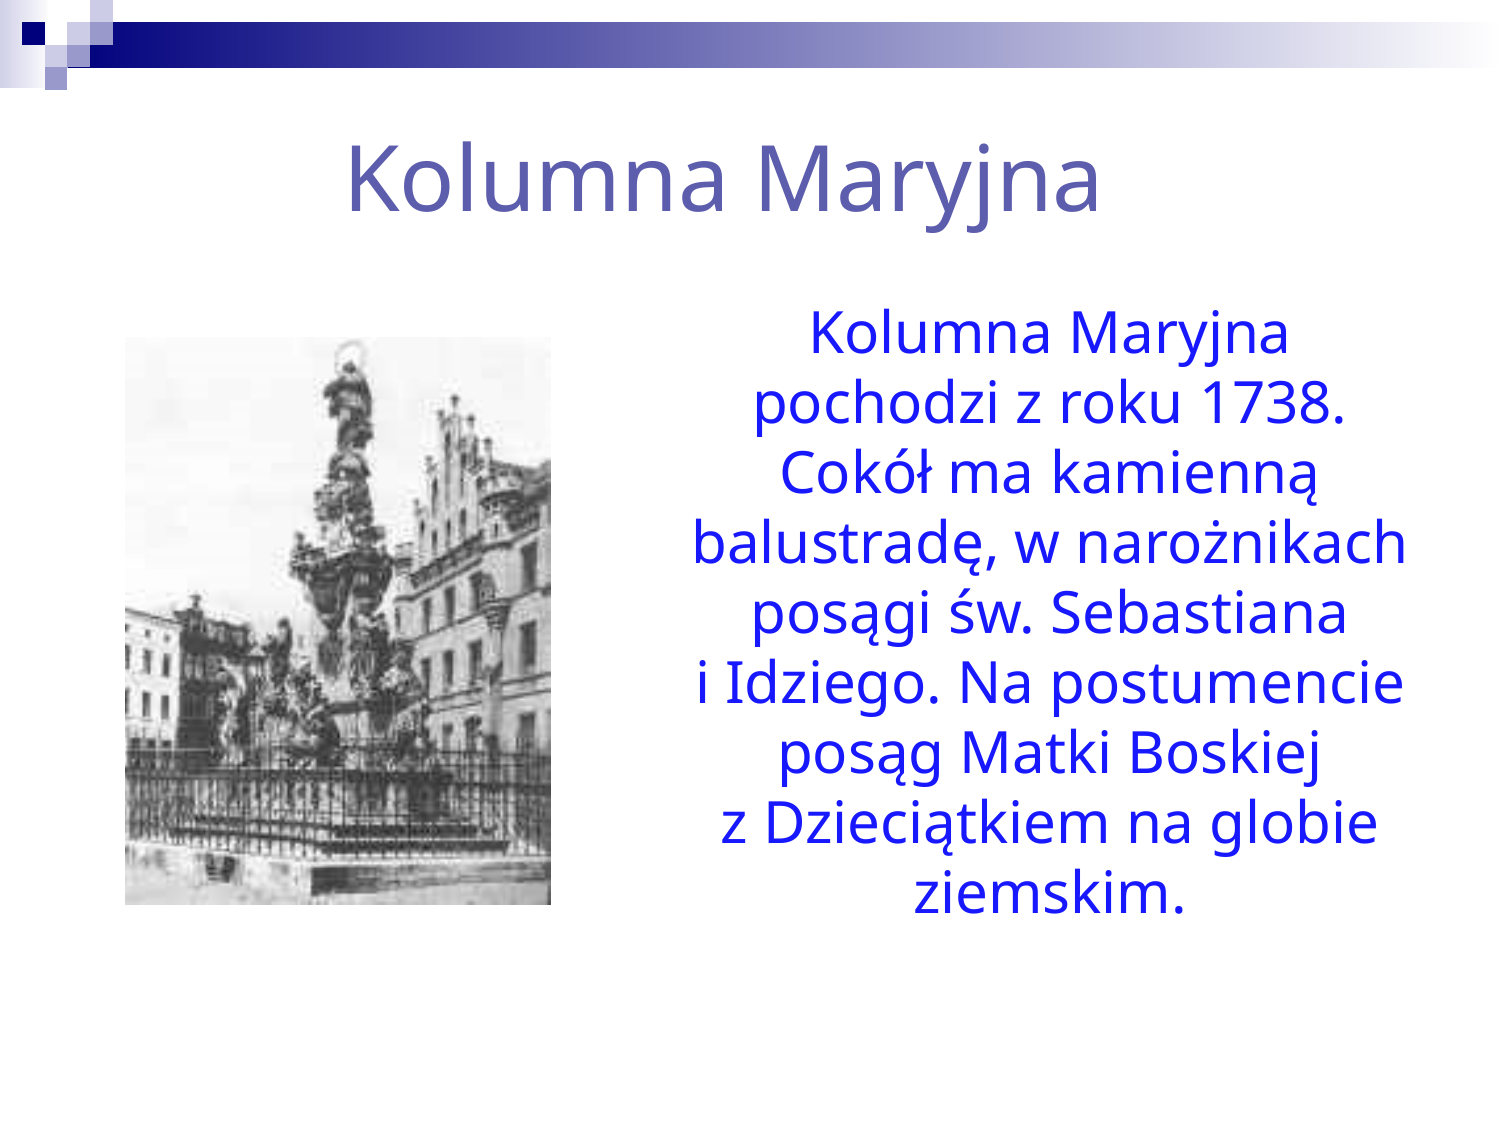

Kolumna Maryjna
Kolumna Maryjna pochodzi z roku 1738. Cokół ma kamienną balustradę, w narożnikach posągi św. Sebastiana i Idziego. Na postumencie posąg Matki Boskiej z Dzieciątkiem na globie ziemskim.